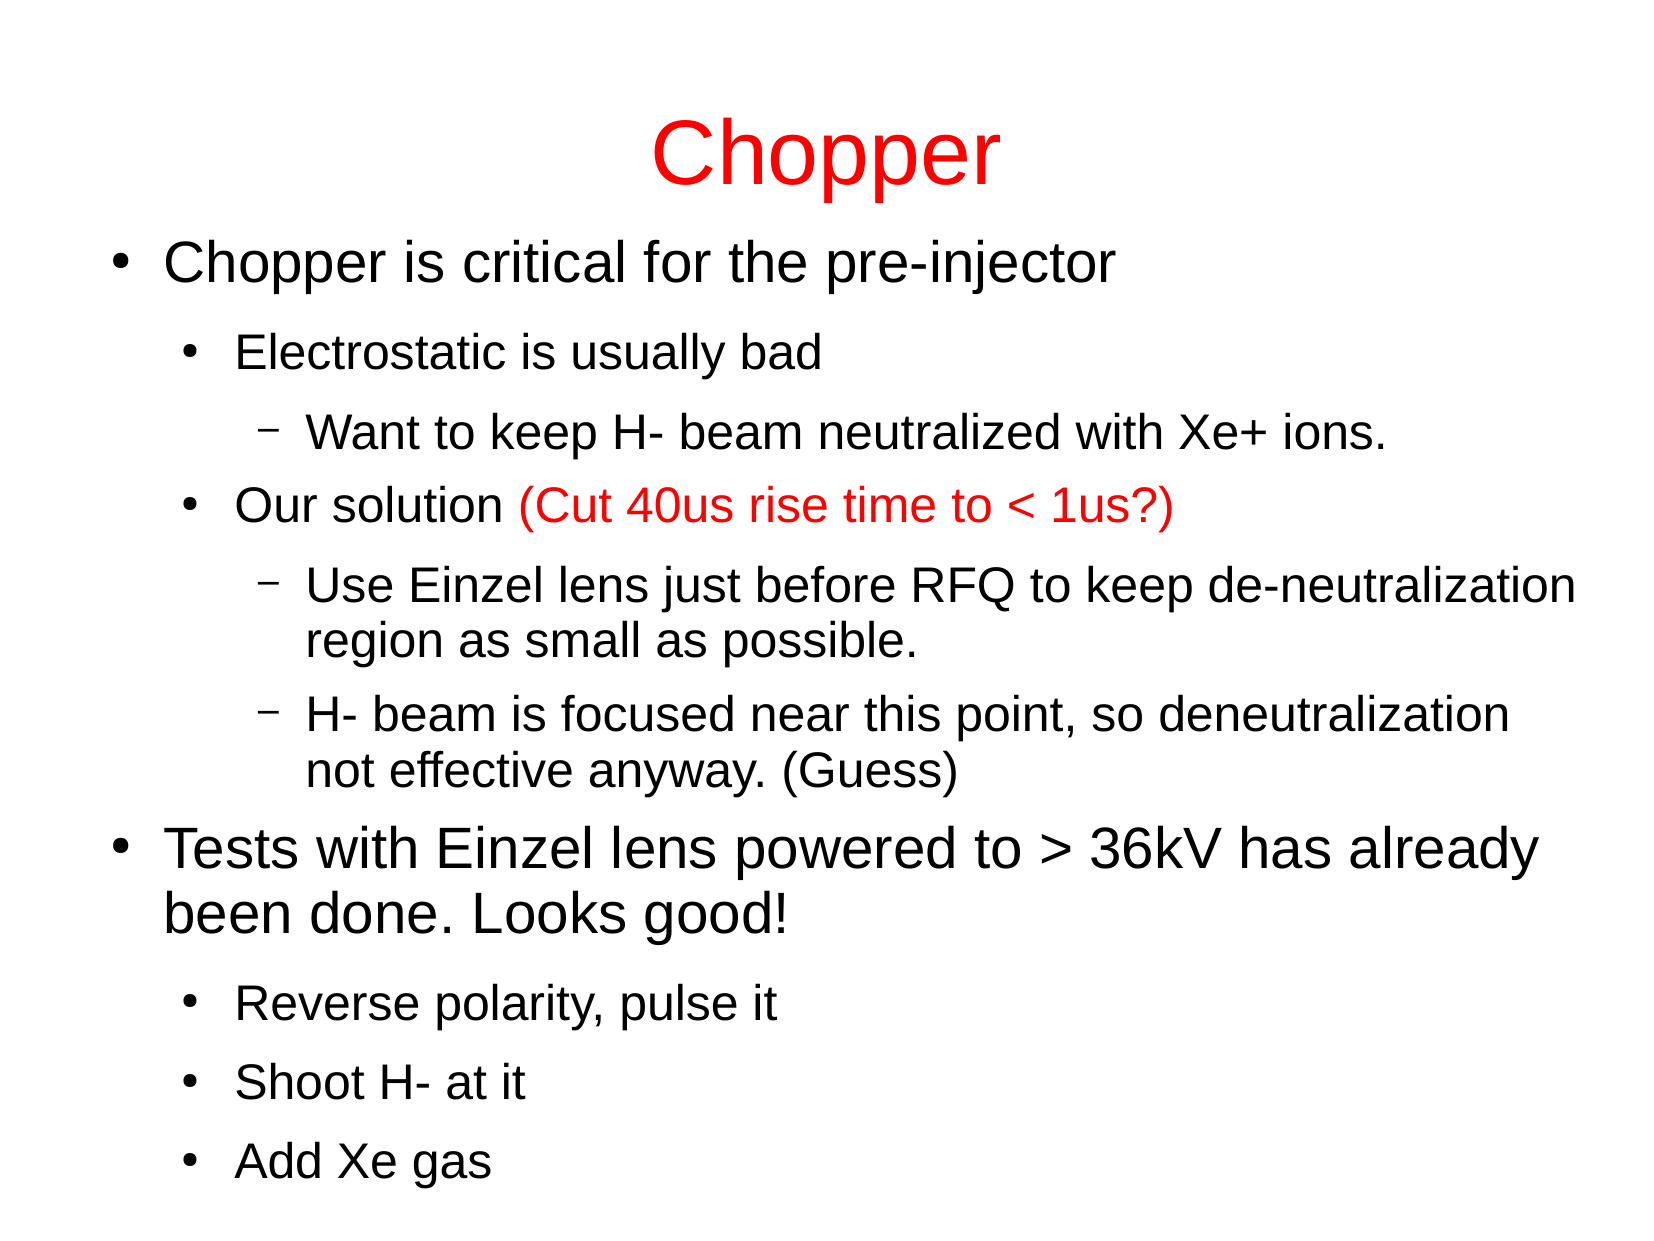

# Chopper
Chopper is critical for the pre-injector
Electrostatic is usually bad
Want to keep H- beam neutralized with Xe+ ions.
Our solution (Cut 40us rise time to < 1us?)
Use Einzel lens just before RFQ to keep de-neutralization region as small as possible.
H- beam is focused near this point, so deneutralization not effective anyway. (Guess)
Tests with Einzel lens powered to > 36kV has already been done. Looks good!
Reverse polarity, pulse it
Shoot H- at it
Add Xe gas